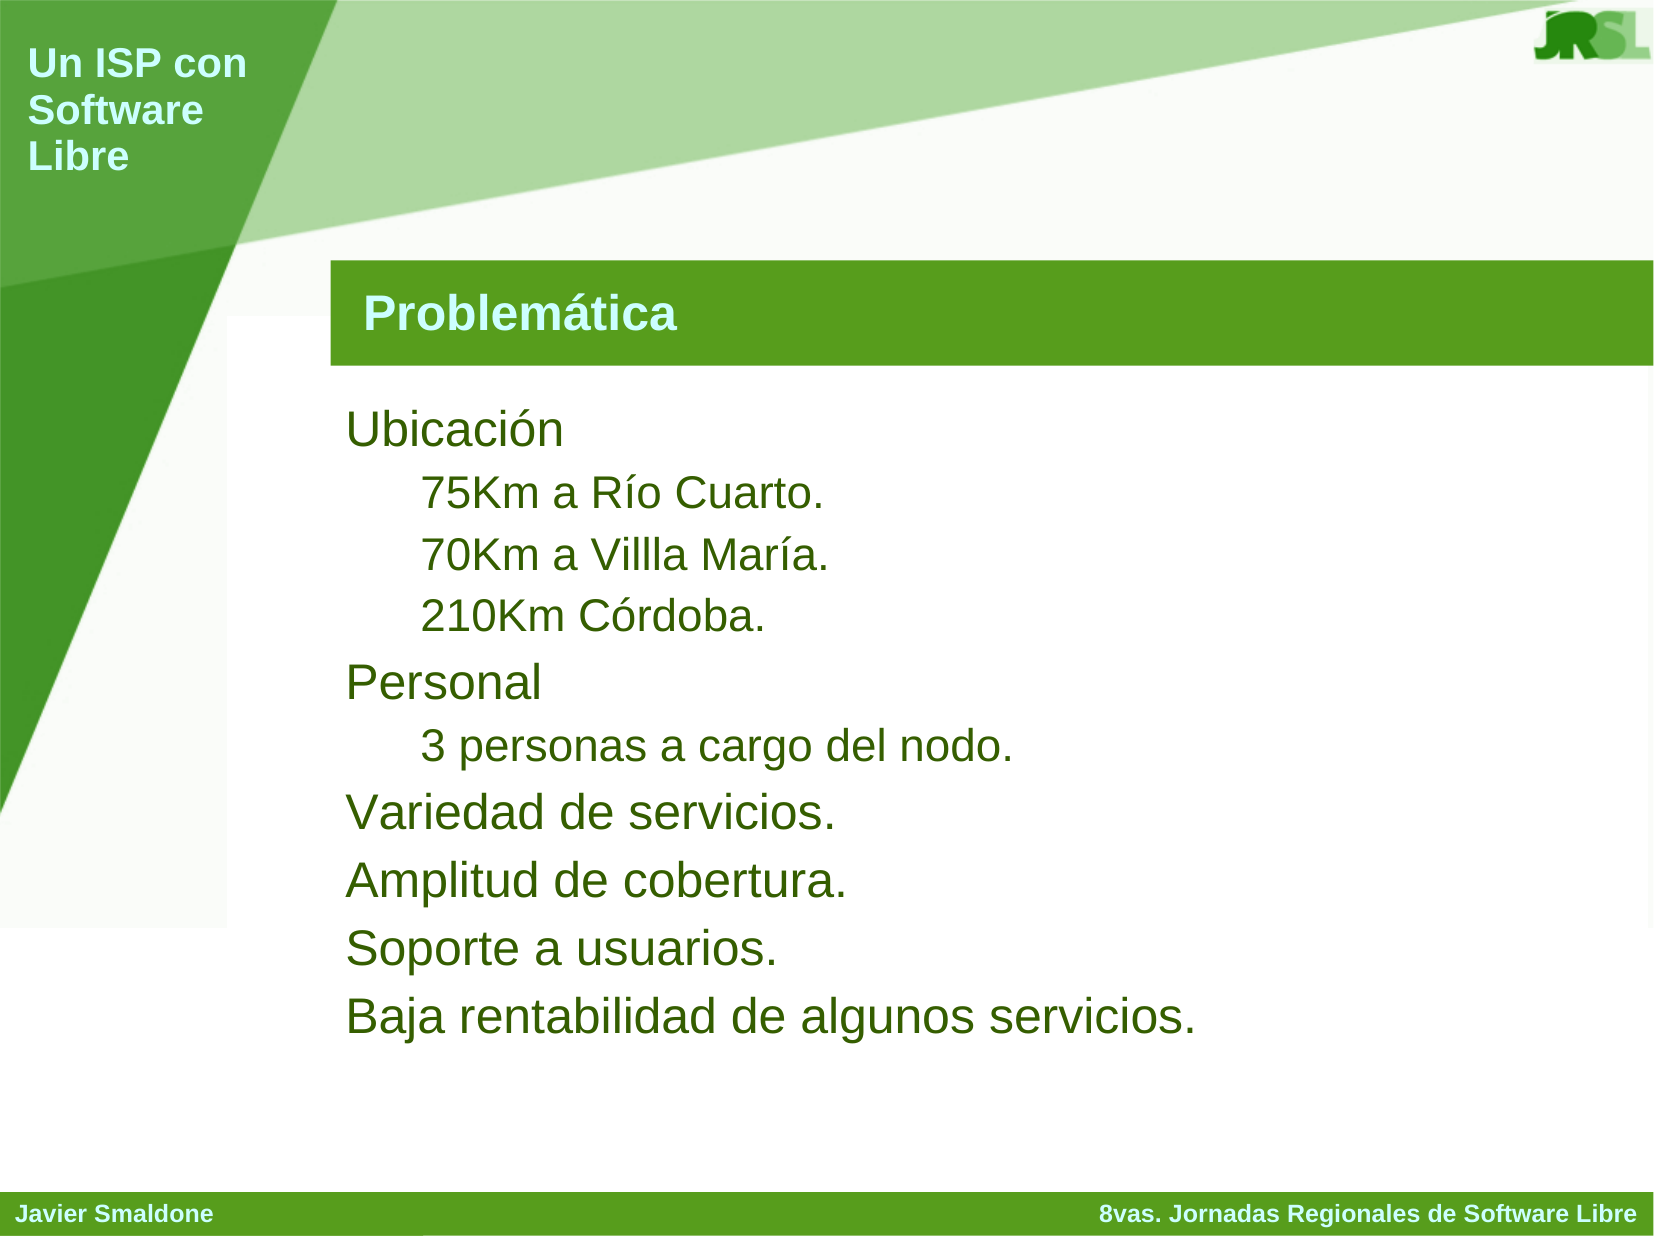

# Problemática
Ubicación
75Km a Río Cuarto.
70Km a Villla María.
210Km Córdoba.
Personal
3 personas a cargo del nodo.
Variedad de servicios.
Amplitud de cobertura.
Soporte a usuarios.
Baja rentabilidad de algunos servicios.